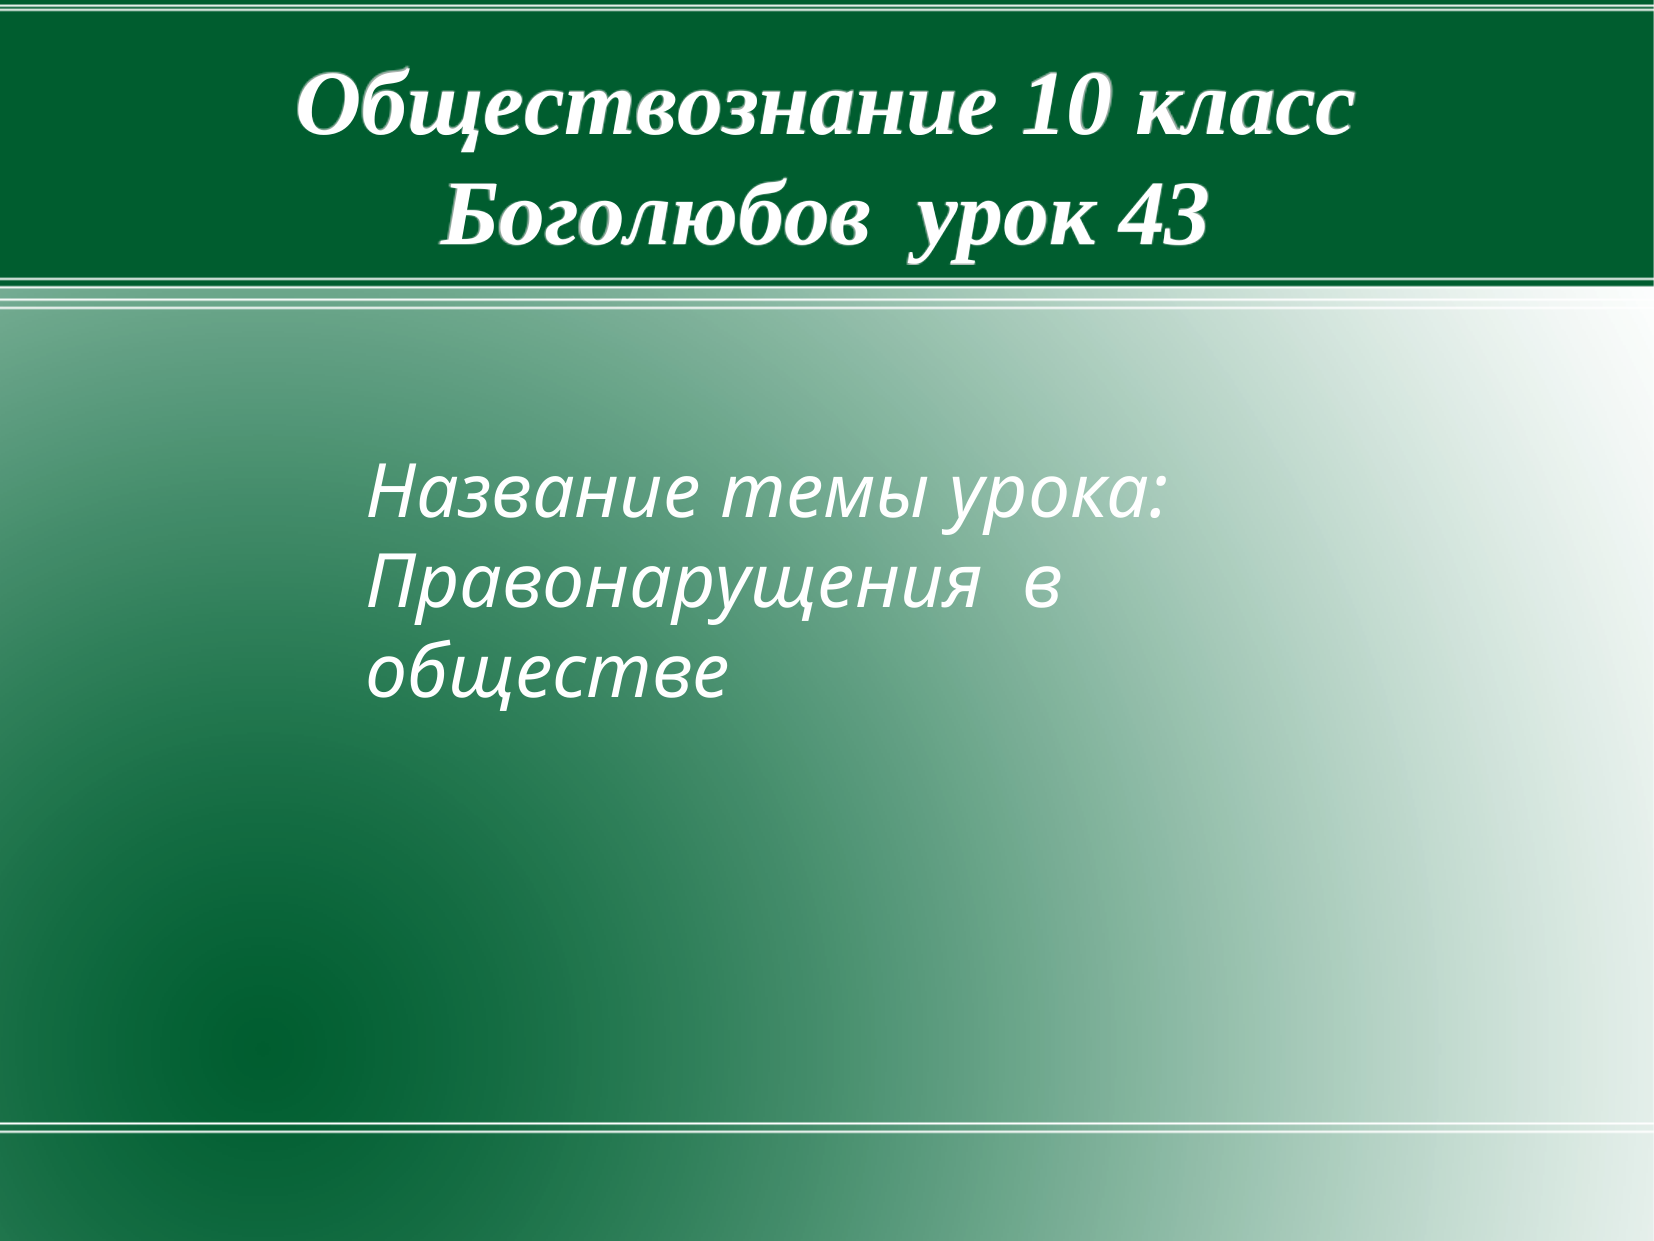

# Обществознание 10 класс Боголюбов урок 43
Название темы урока: Правонарущения в обществе